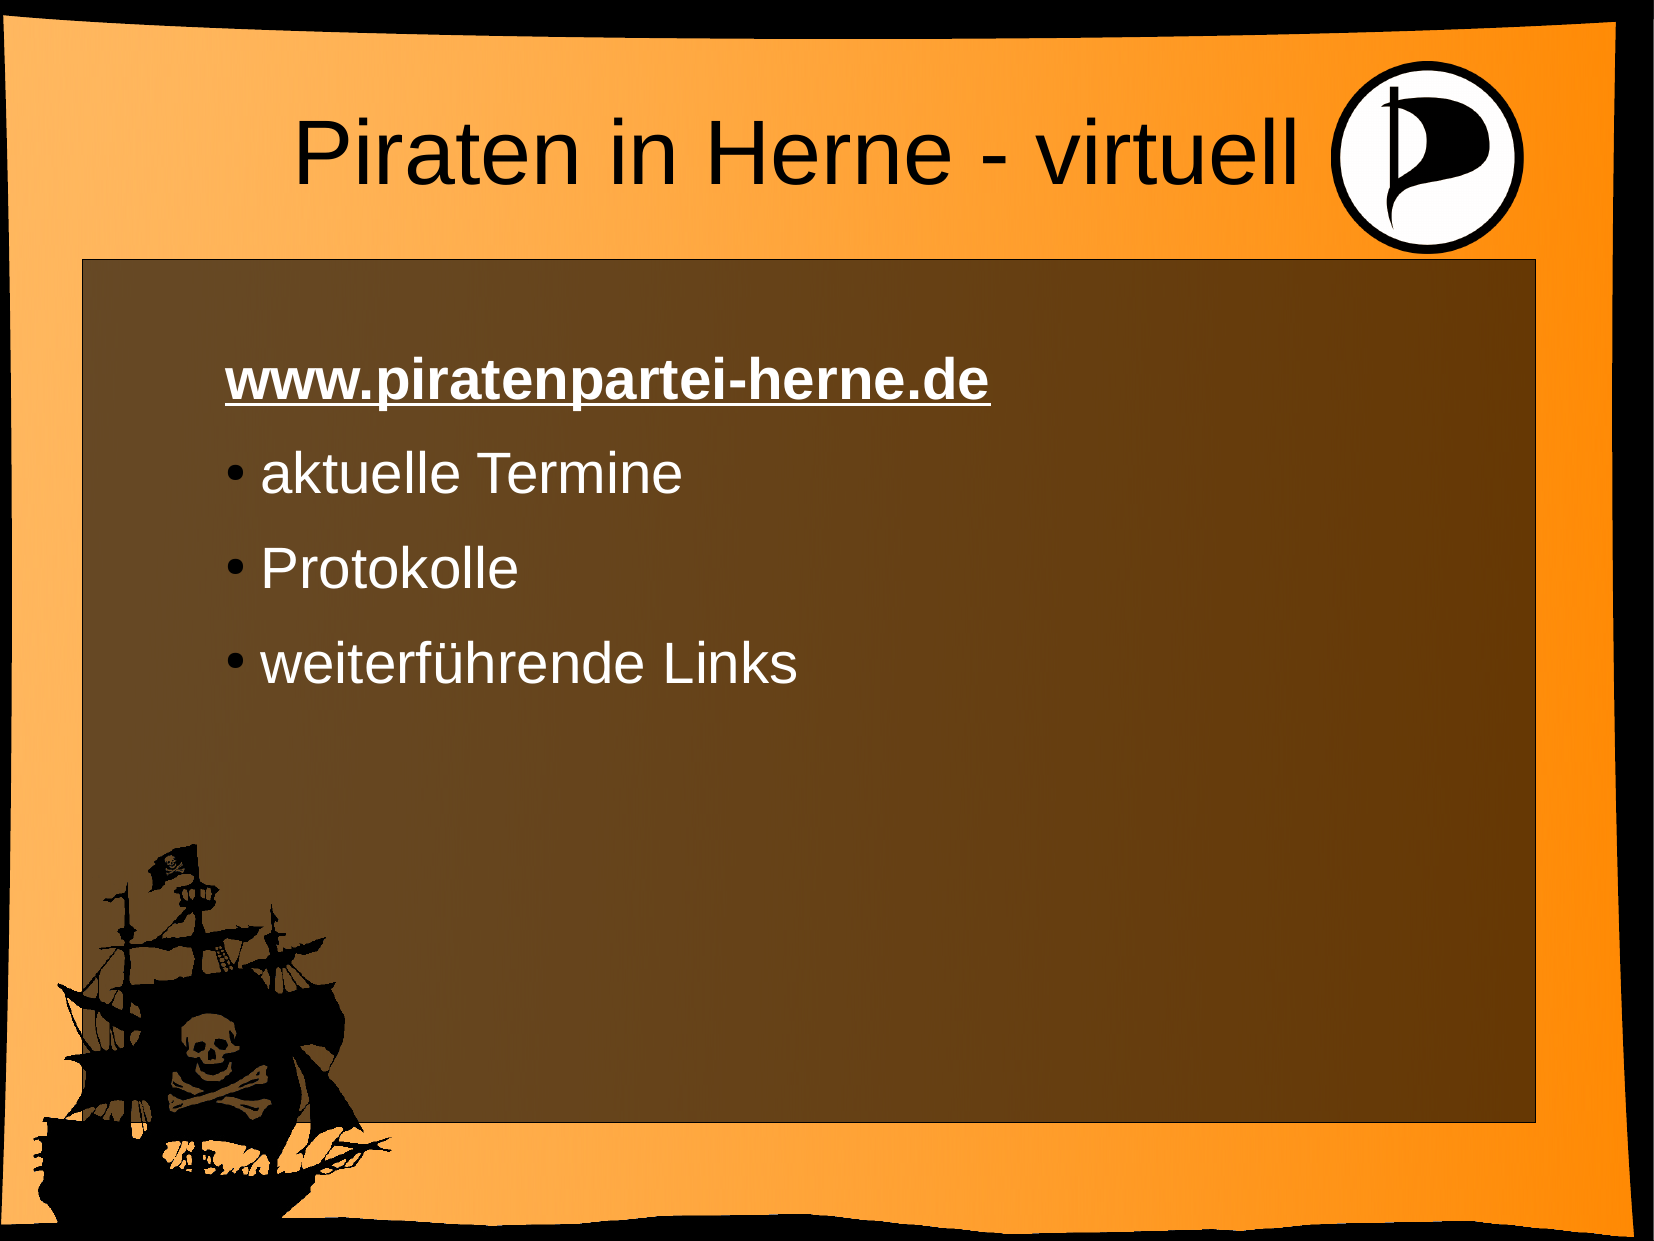

# Piraten in Herne - virtuell
www.piratenpartei-herne.de
aktuelle Termine
Protokolle
weiterführende Links